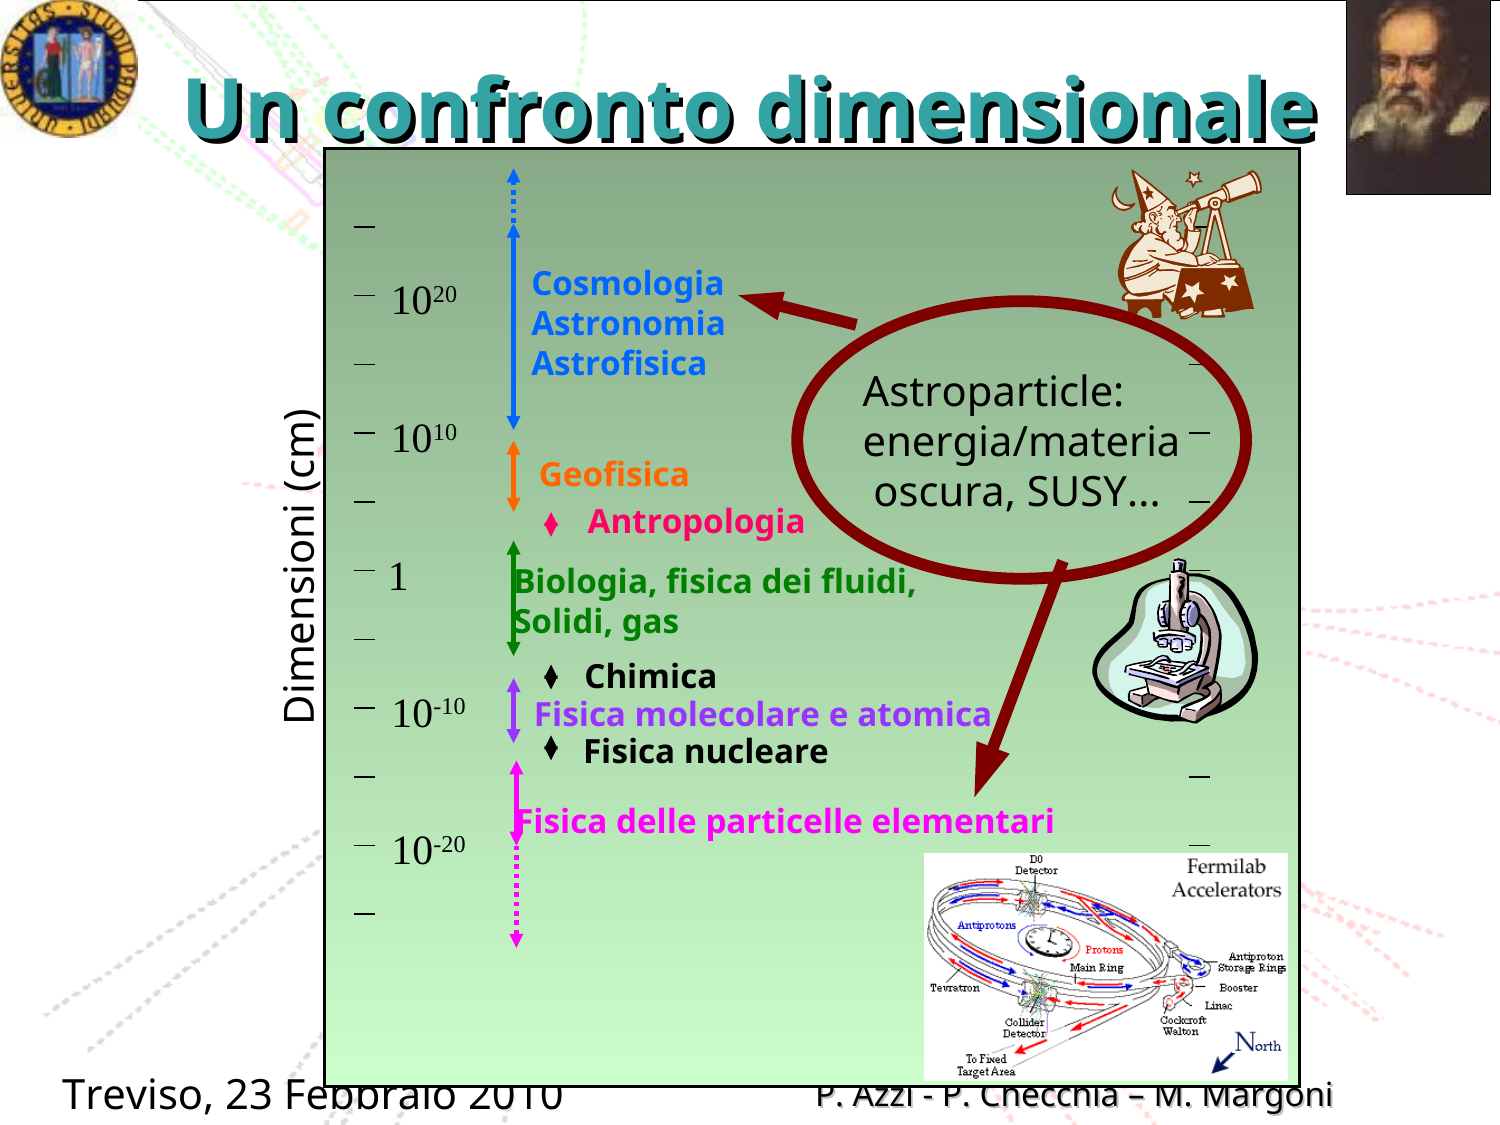

# Un confronto dimensionale
Cosmologia
Astronomia
Astrofisica
(cm)
1020
Astroparticle:
energia/materia
 oscura, SUSY...
1010
~
Geofisica
Antropologia
Dimensioni (cm)
1
Biologia, fisica dei fluidi,
Solidi, gas
Chimica
10-10
Fisica molecolare e atomica
Fisica nucleare
Fisica delle particelle elementari
10-20